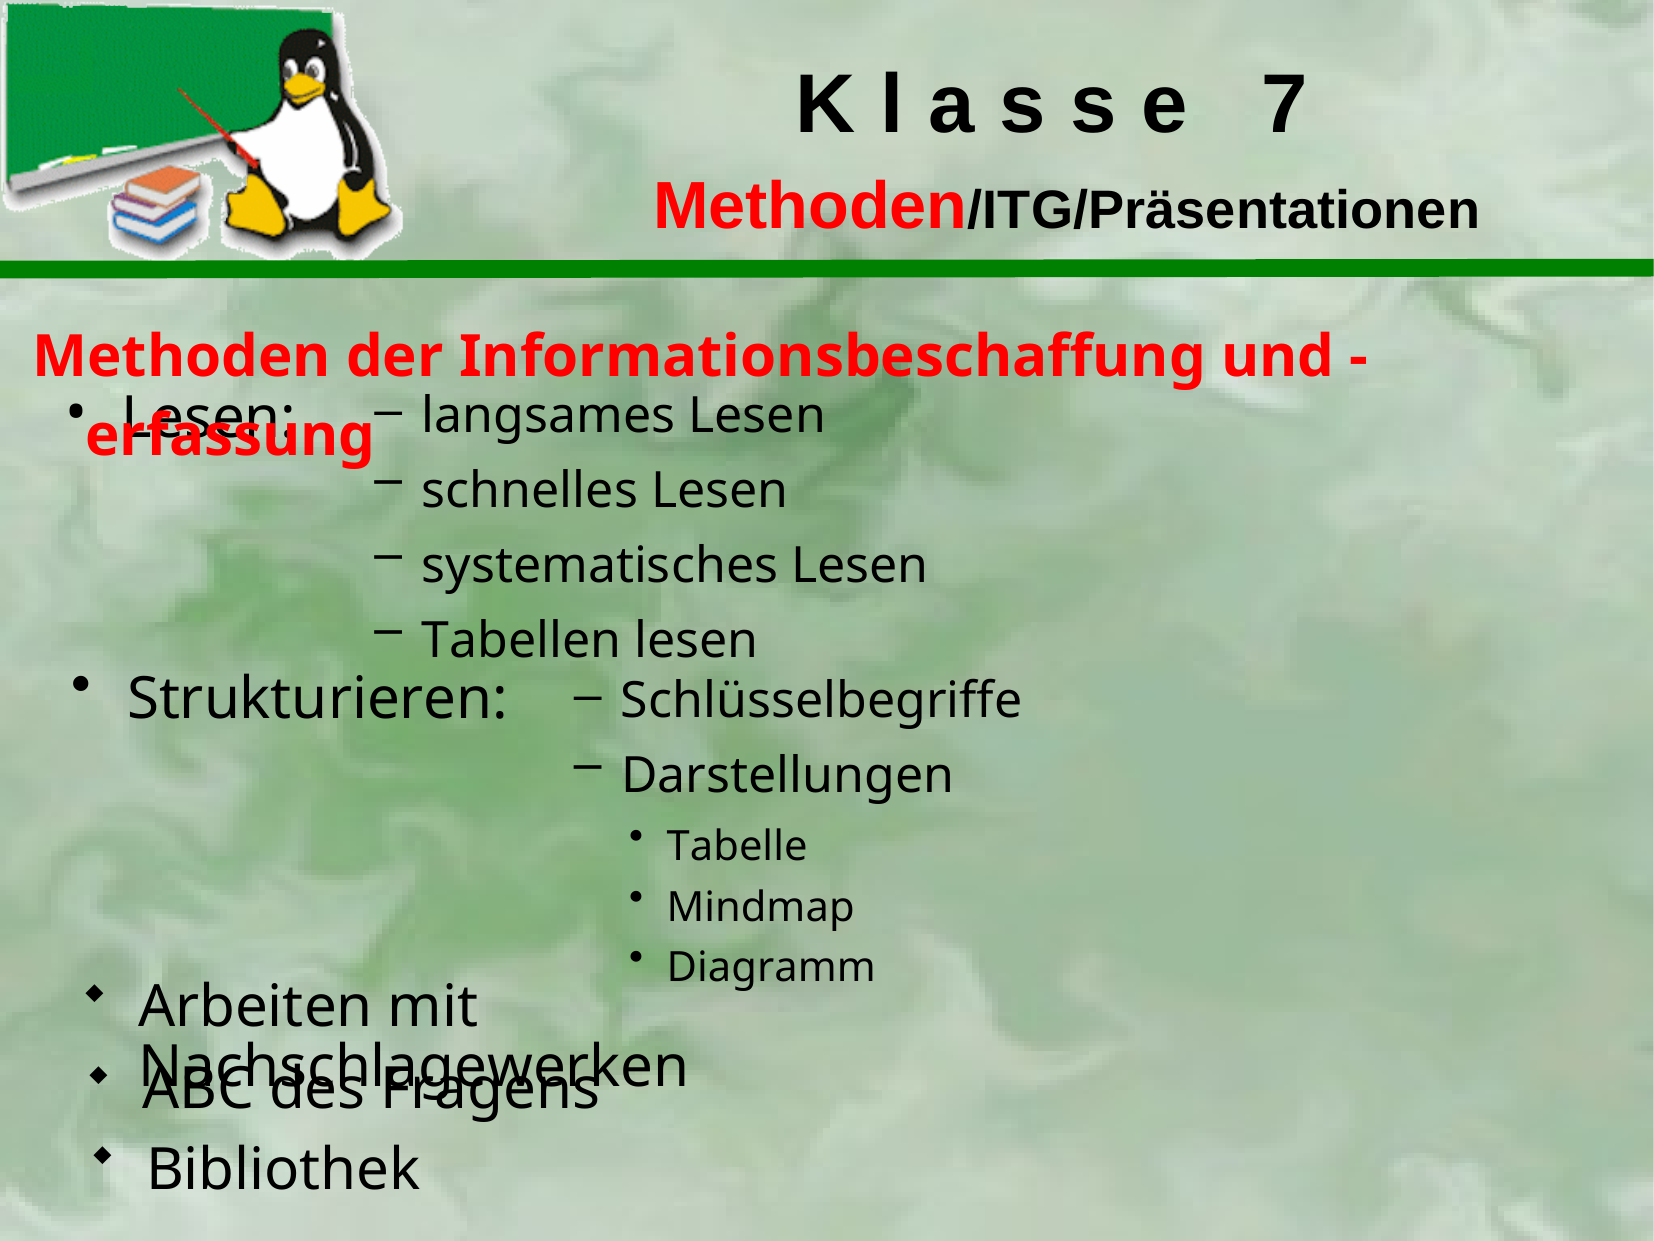

# Klasse 7
Methoden/ITG/Präsentationen
Methoden der Informationsbeschaffung und -erfassung
Lesen:
langsames Lesen
schnelles Lesen
systematisches Lesen
Tabellen lesen
Strukturieren:
Schlüsselbegriffe
Darstellungen
Tabelle
Mindmap
Diagramm
Arbeiten mit Nachschlagewerken
ABC des Fragens
Bibliothek